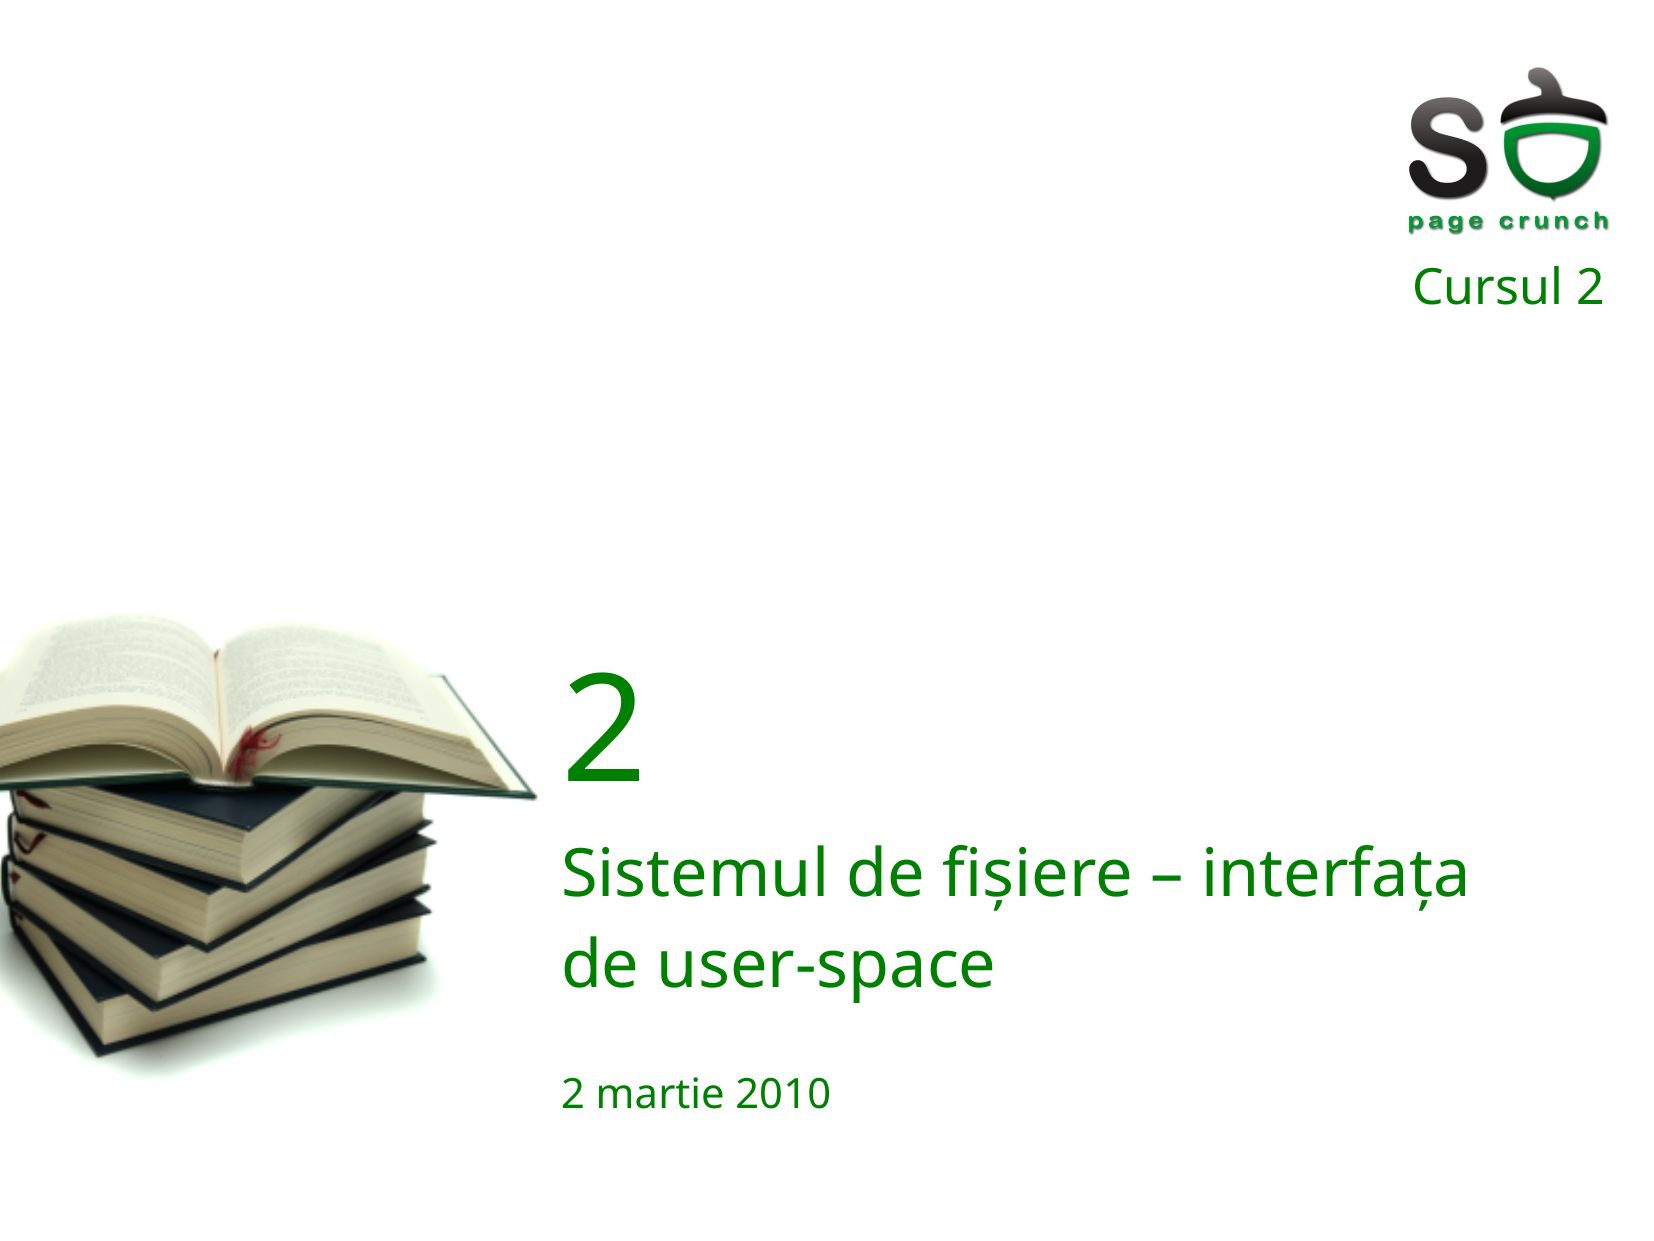

# Cursul 2
2
Sistemul de fișiere – interfața de user-space
2 martie 2010